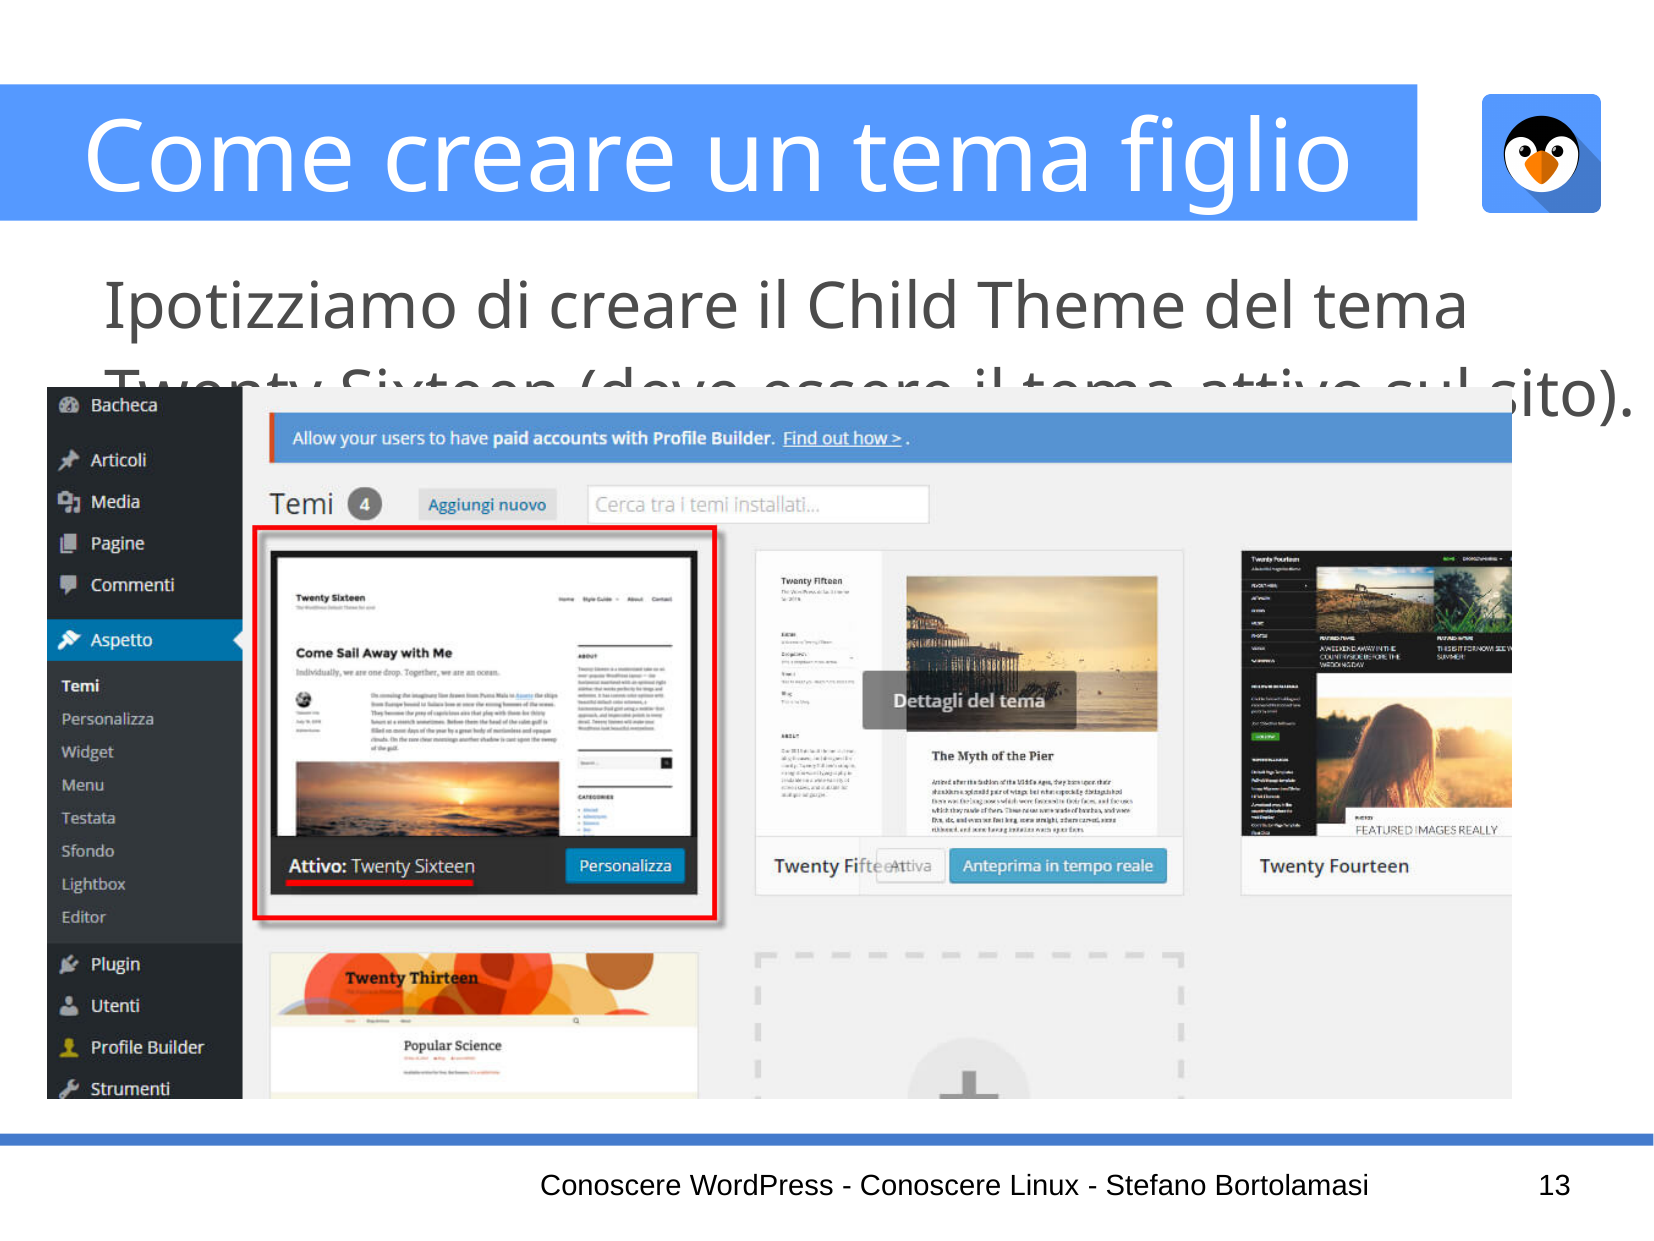

# Come creare un tema figlio
Ipotizziamo di creare il Child Theme del tema Twenty Sixteen (deve essere il tema attivo sul sito).
Conoscere WordPress - Conoscere Linux - Stefano Bortolamasi
13